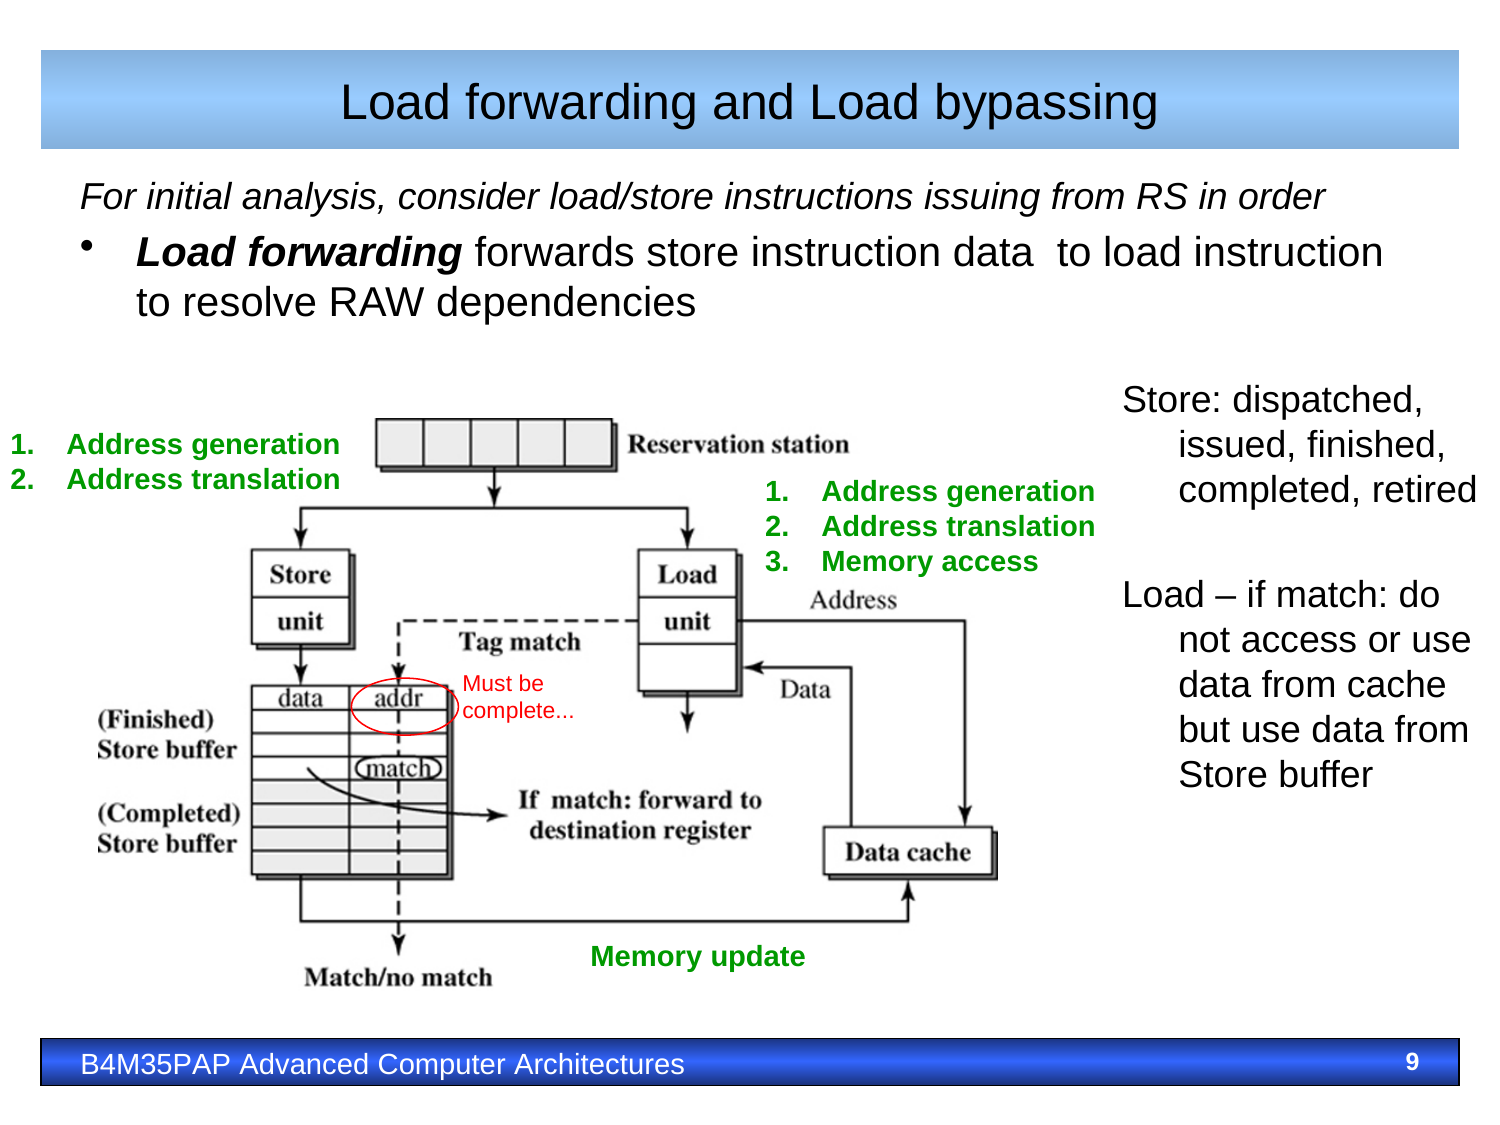

# Load forwarding and Load bypassing
For initial analysis, consider load/store instructions issuing from RS in order
Load forwarding forwards store instruction data to load instruction to resolve RAW dependencies
Store: dispatched, issued, finished, completed, retired
Load – if match: do not access or use data from cache but use data from Store buffer
Address generation
Address translation
Address generation
Address translation
Memory access
Must be complete...
Memory update